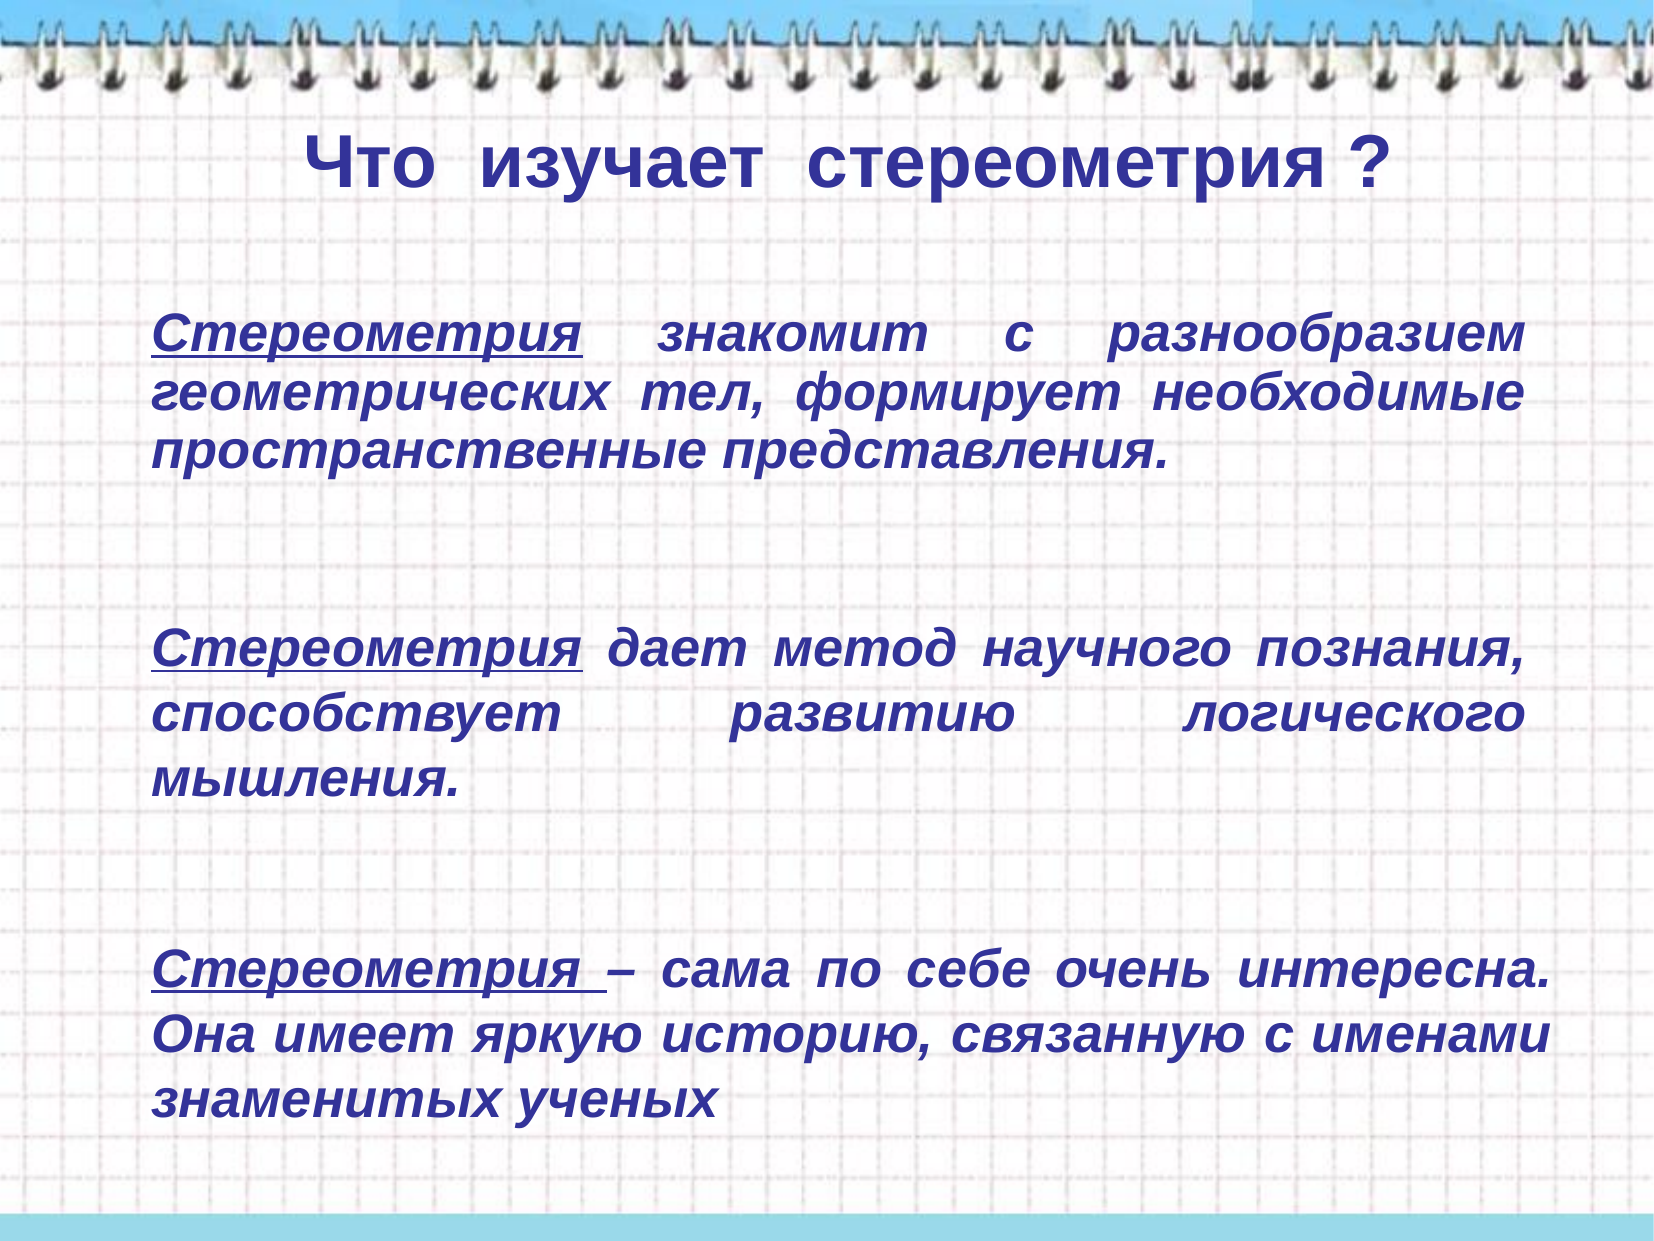

Что изучает стереометрия ?
Стереометрия знакомит с разнообразием геометрических тел, формирует необходимые пространственные представления.
Стереометрия дает метод научного познания, способствует развитию логического мышления.
Стереометрия – сама по себе очень интересна. Она имеет яркую историю, связанную с именами знаменитых ученых